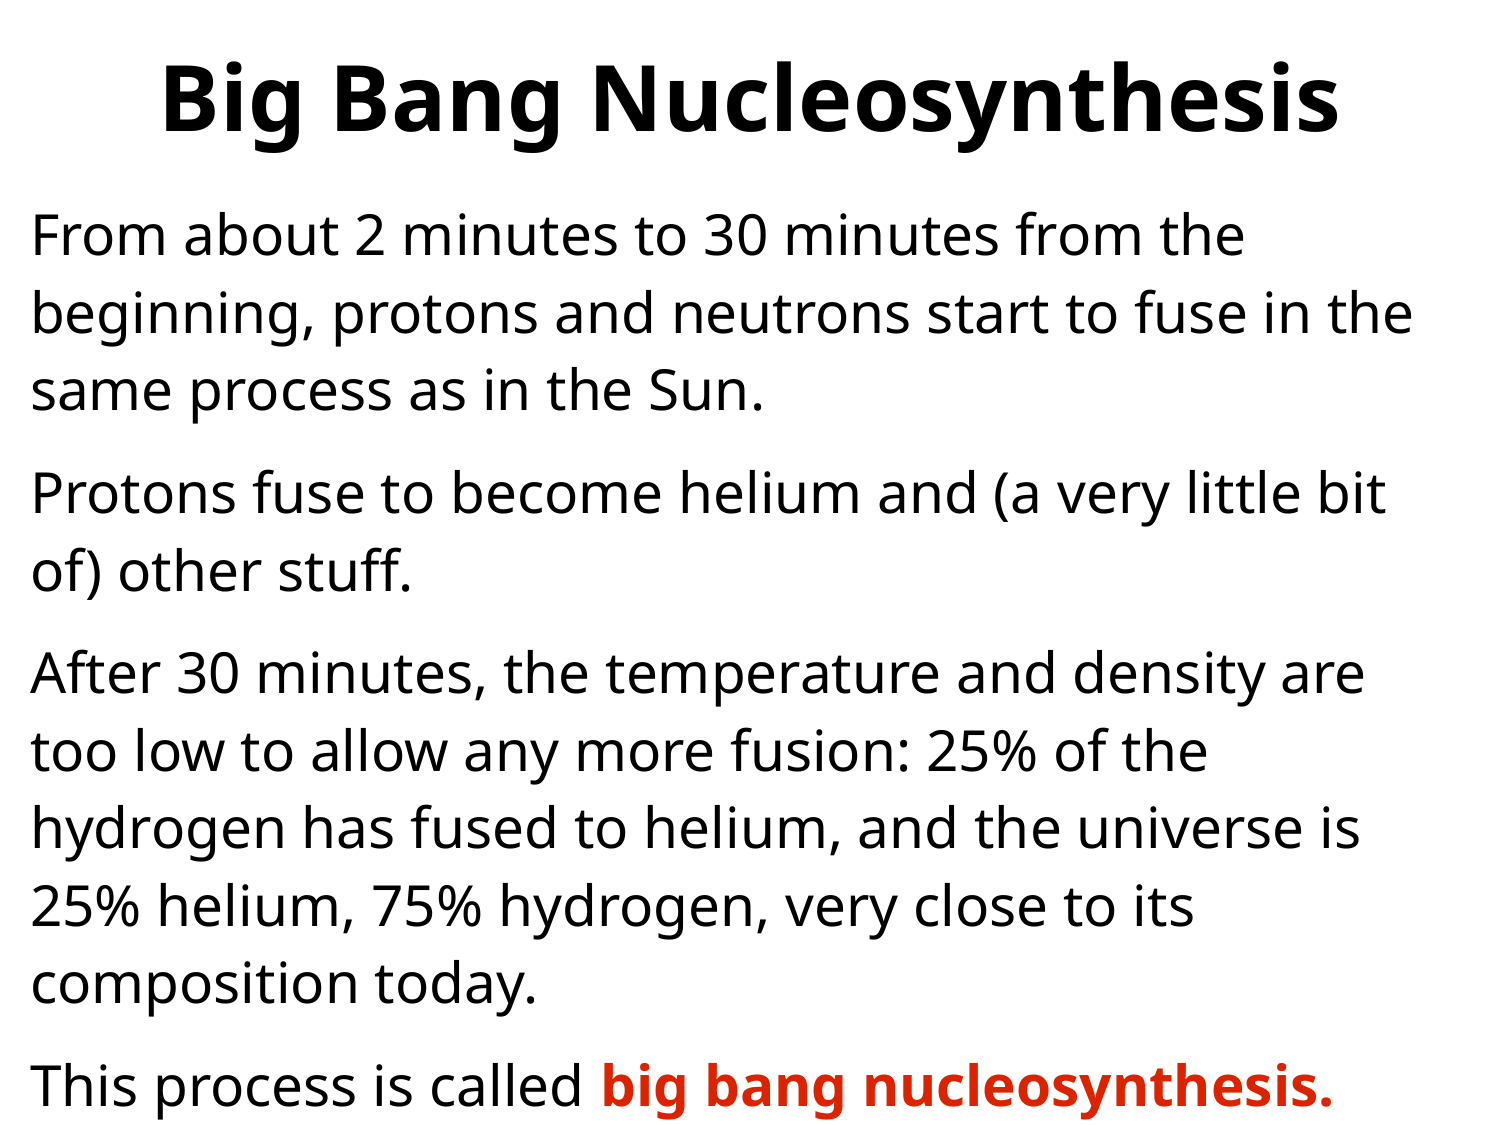

# Big Bang Nucleosynthesis
From about 2 minutes to 30 minutes from the beginning, protons and neutrons start to fuse in the same process as in the Sun.
Protons fuse to become helium and (a very little bit of) other stuff.
After 30 minutes, the temperature and density are too low to allow any more fusion: 25% of the hydrogen has fused to helium, and the universe is 25% helium, 75% hydrogen, very close to its composition today.
This process is called big bang nucleosynthesis.